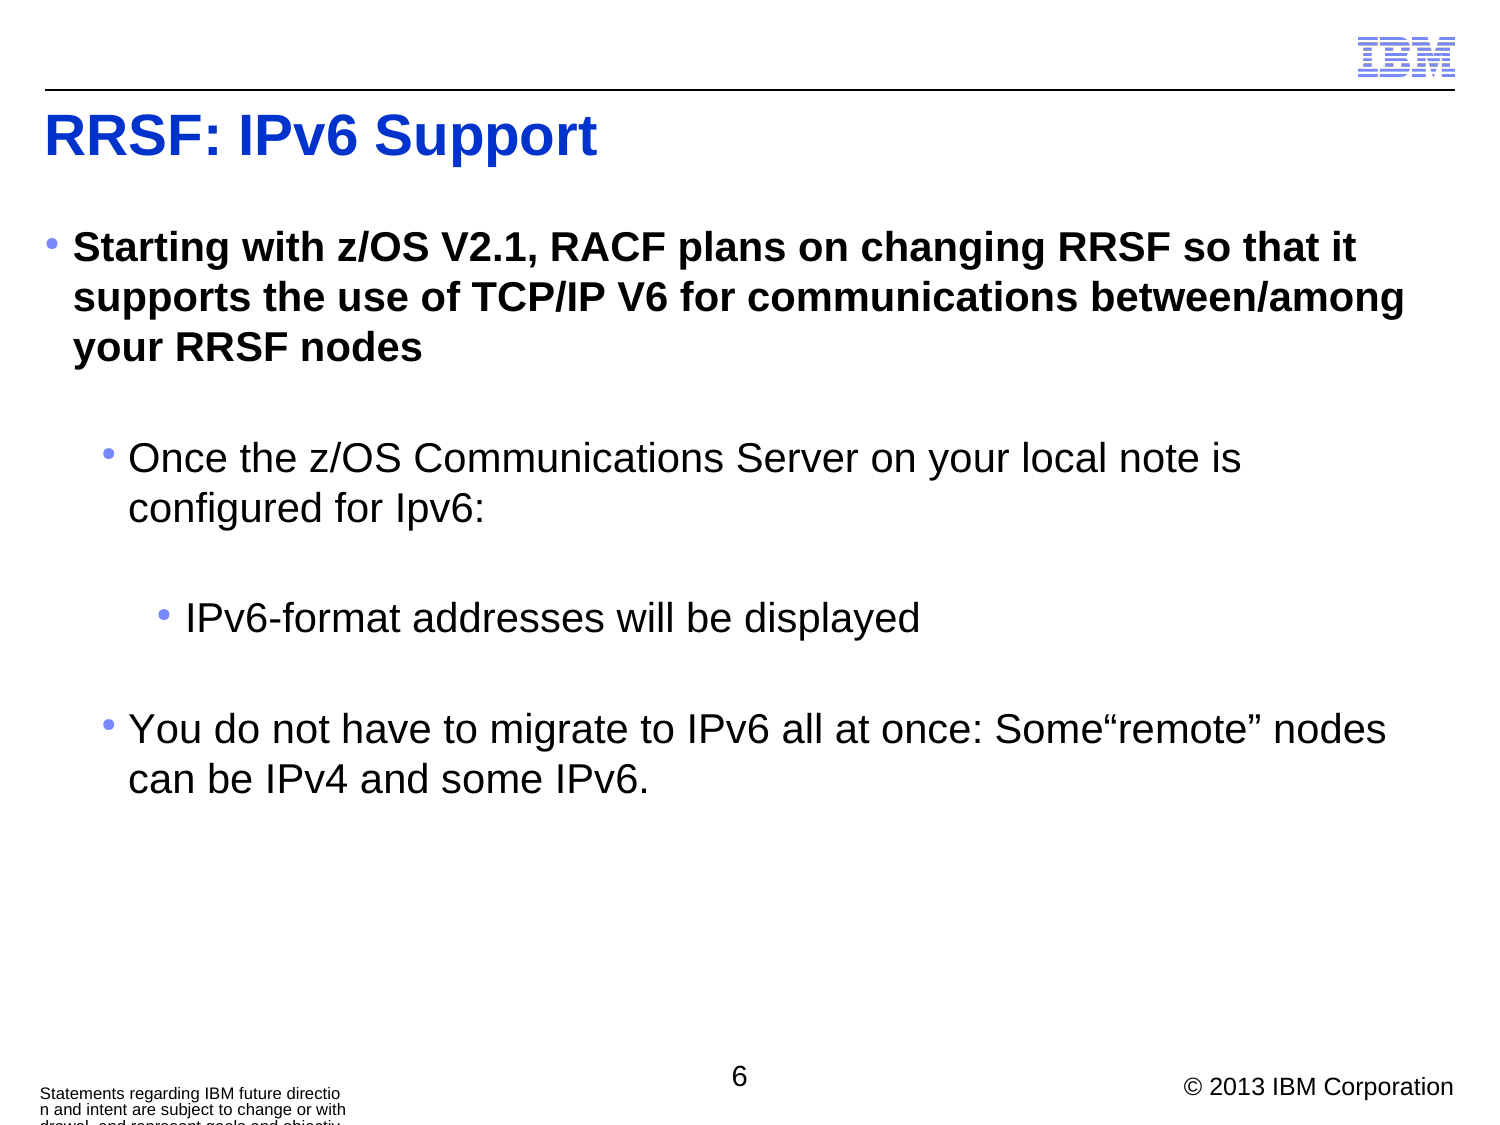

# RRSF: IPv6 Support
Starting with z/OS V2.1, RACF plans on changing RRSF so that it supports the use of TCP/IP V6 for communications between/among your RRSF nodes
Once the z/OS Communications Server on your local note is configured for Ipv6:
IPv6-format addresses will be displayed
You do not have to migrate to IPv6 all at once: Some“remote” nodes can be IPv4 and some IPv6.
6
Statements regarding IBM future direction and intent are subject to change or withdrawal, and represent goals and objectives only.